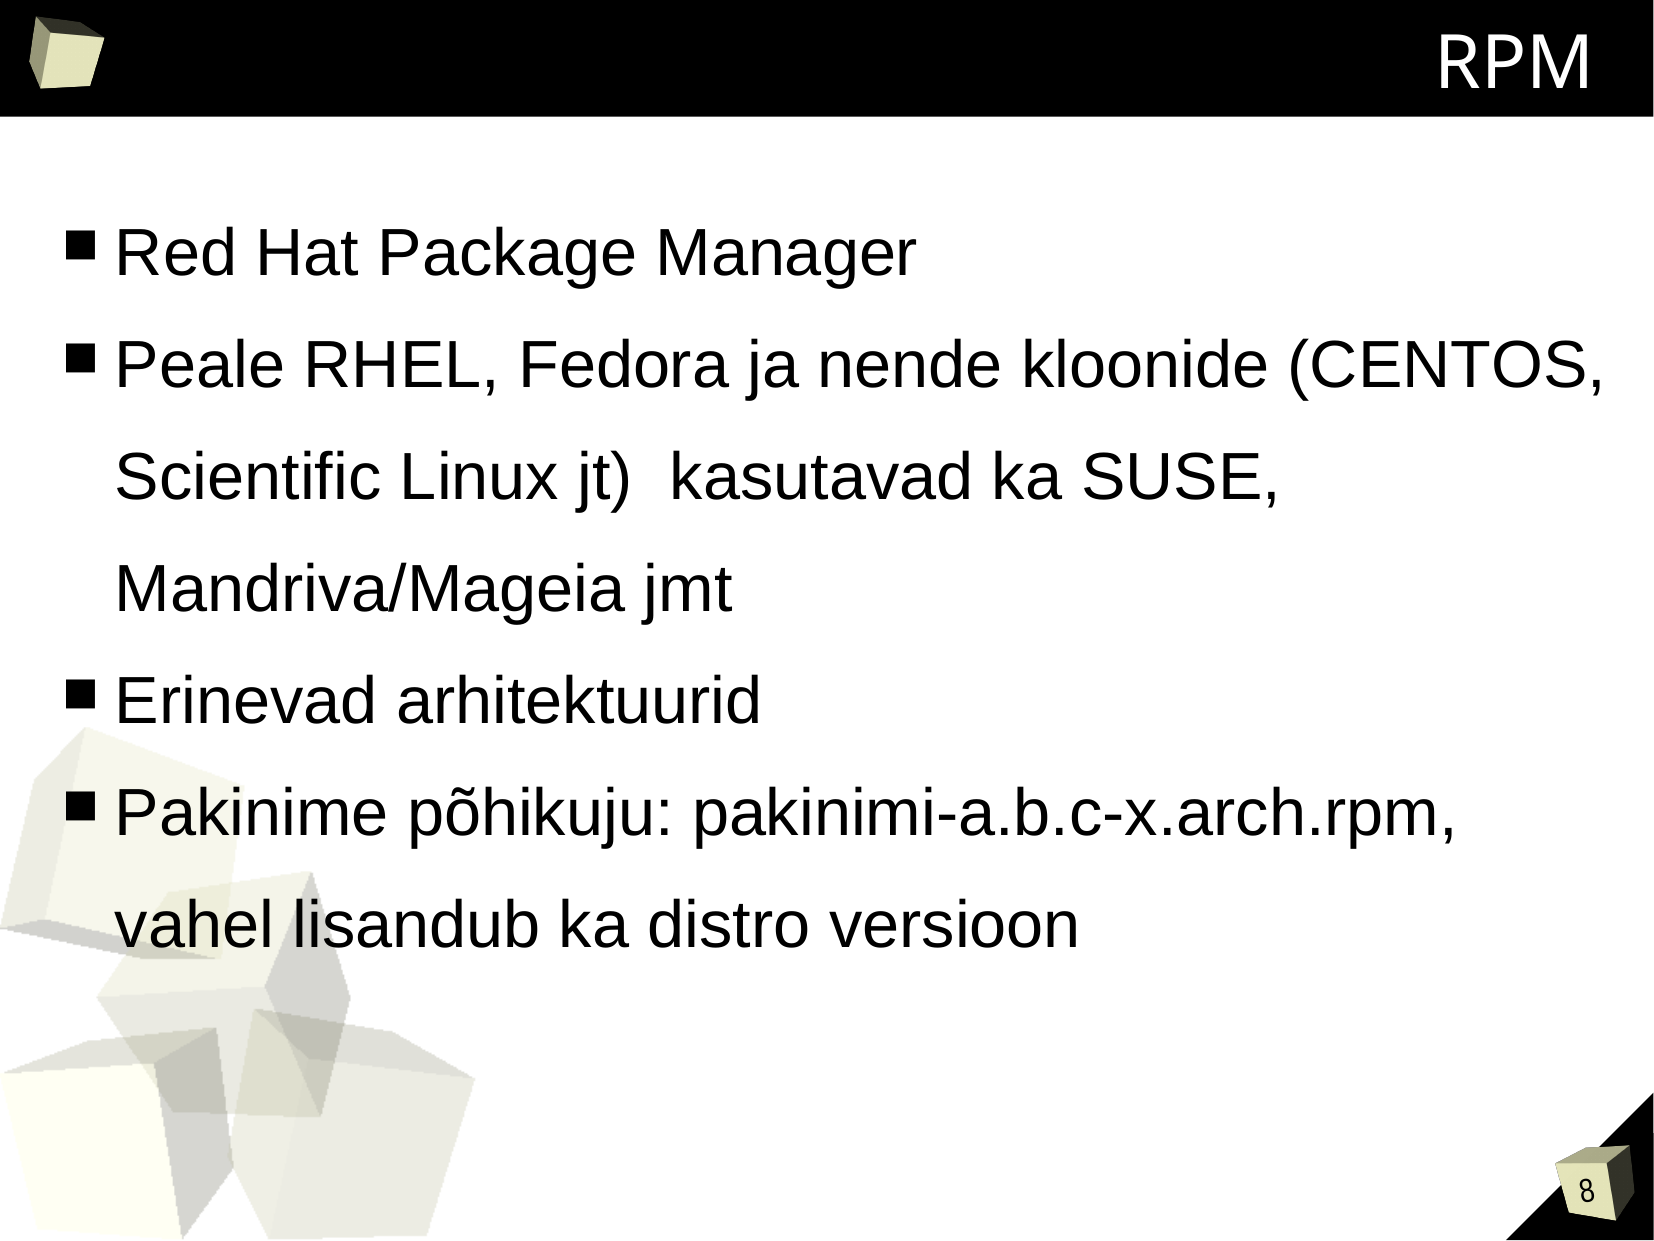

# RPM
Red Hat Package Manager
Peale RHEL, Fedora ja nende kloonide (CENTOS, Scientific Linux jt) kasutavad ka SUSE, Mandriva/Mageia jmt
Erinevad arhitektuurid
Pakinime põhikuju: pakinimi-a.b.c-x.arch.rpm, vahel lisandub ka distro versioon